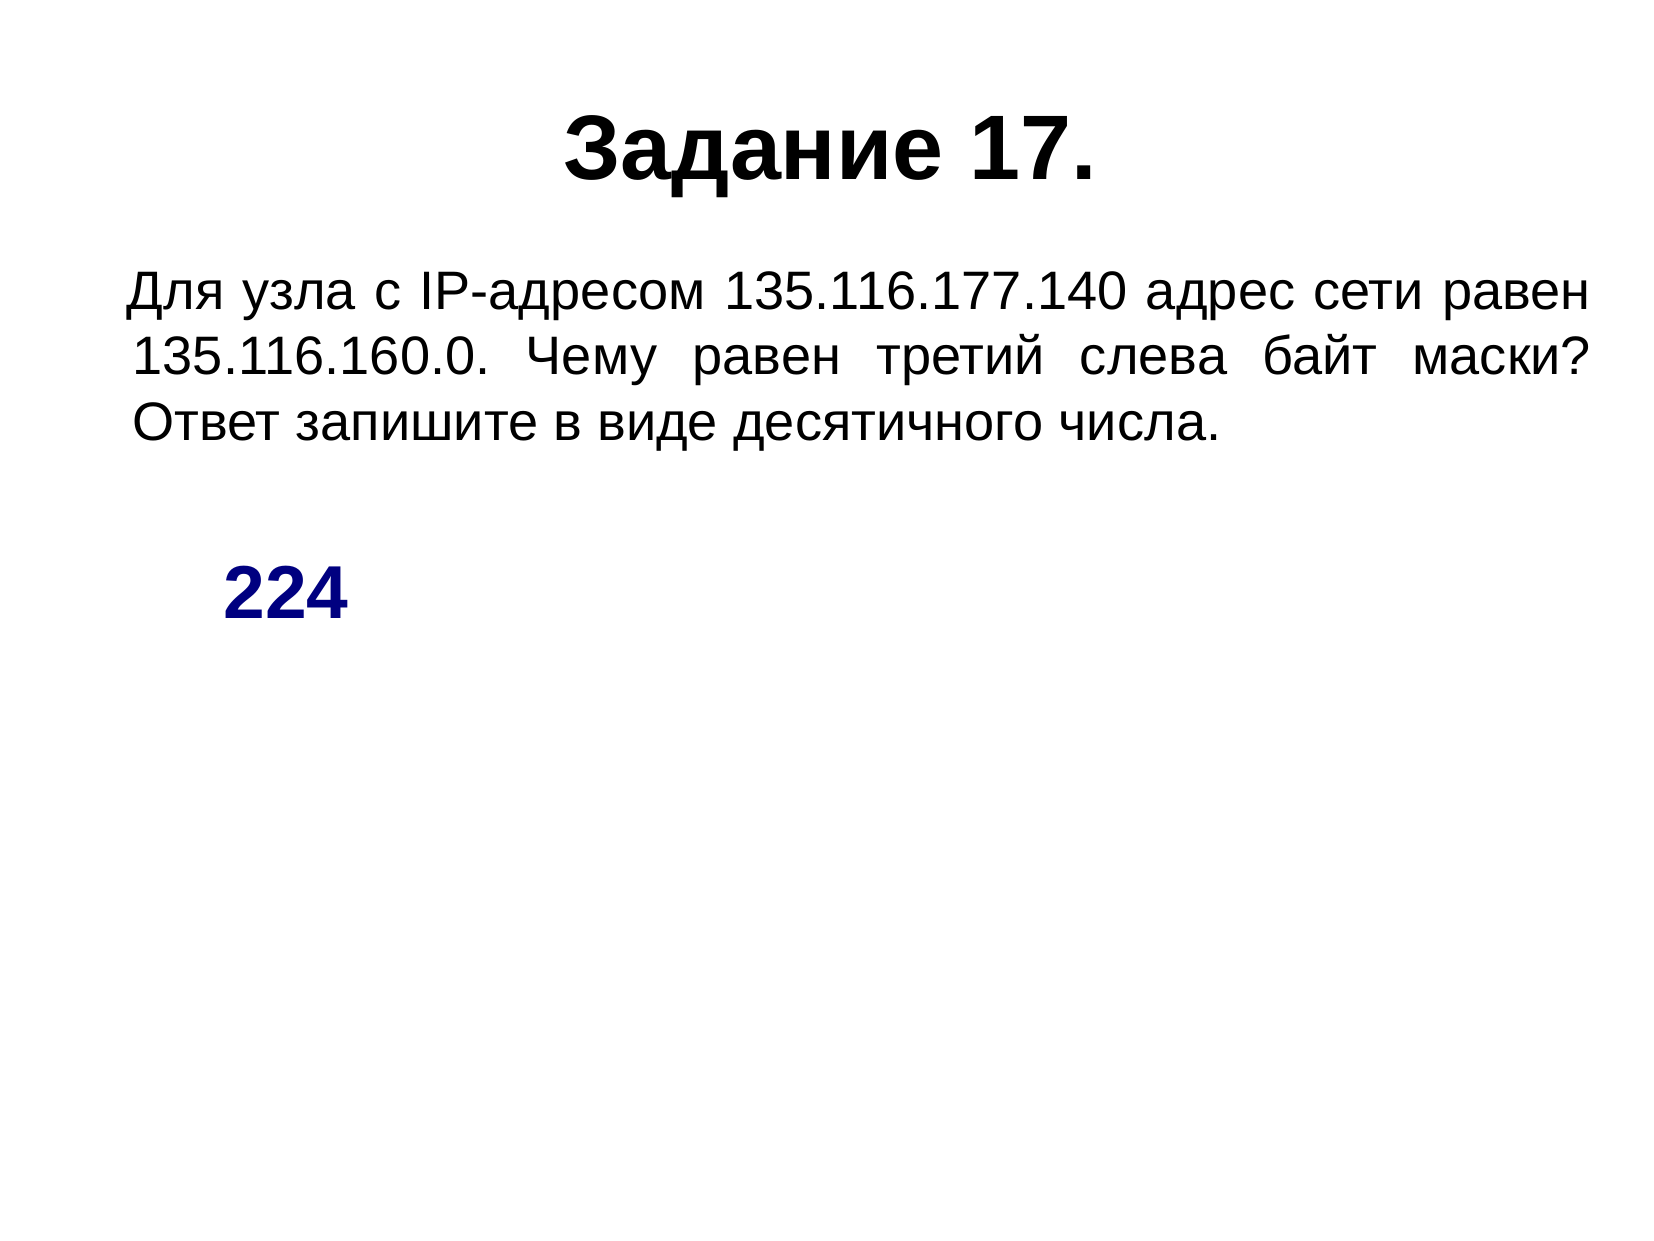

# Задание 17.
Для узла с IP-адресом 135.116.177.140 адрес сети равен 135.116.160.0. Чему равен третий слева байт маски? Ответ запишите в виде десятичного числа.
 	224